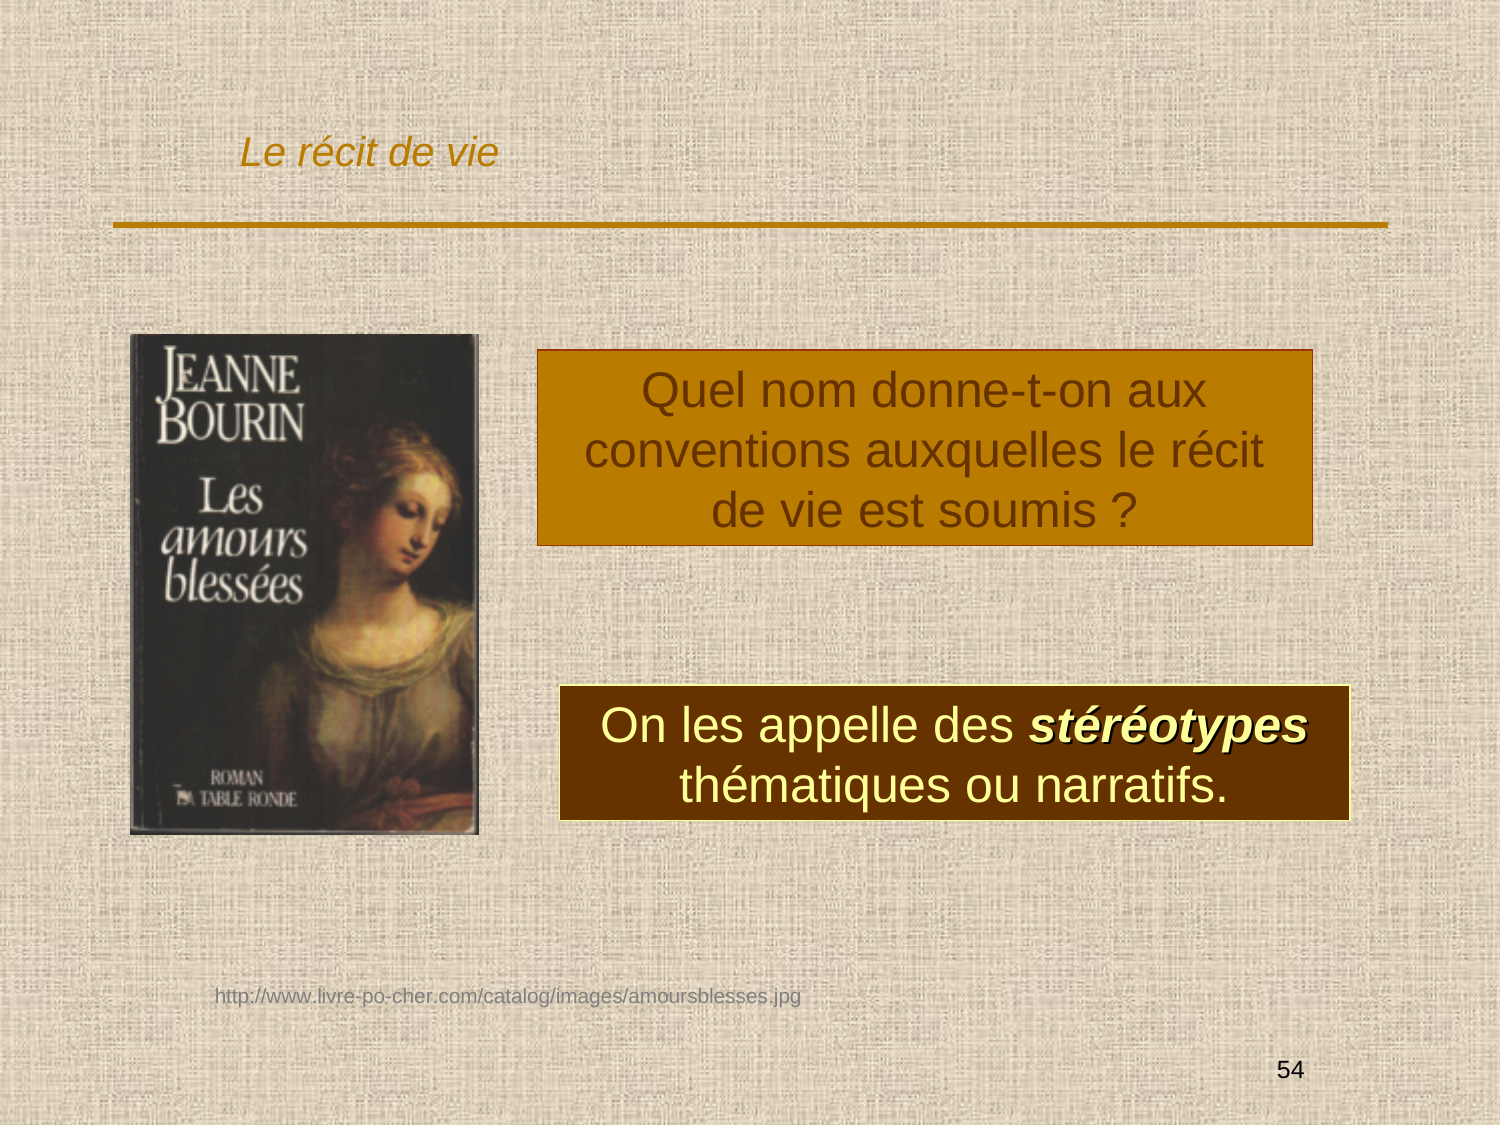

Le récit de vie
Quel nom donne-t-on aux conventions auxquelles le récit de vie est soumis ?
On les appelle des stéréotypes thématiques ou narratifs.
http://www.livre-po-cher.com/catalog/images/amoursblesses.jpg
54